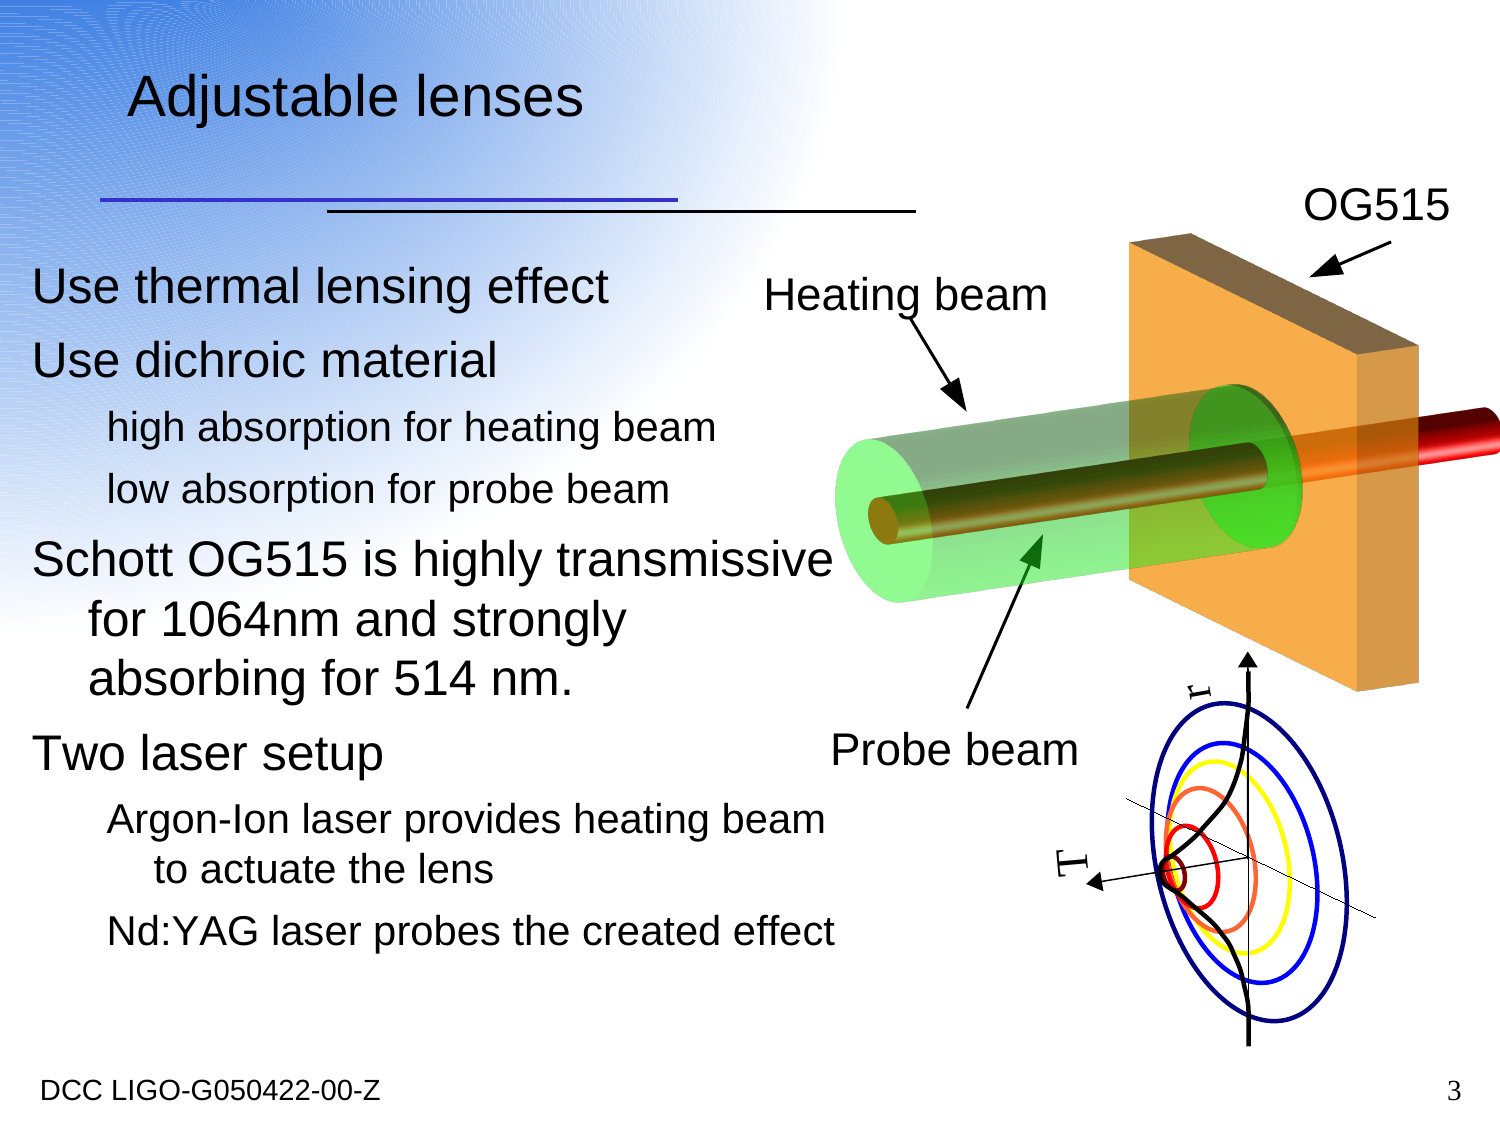

# Adjustable lenses
OG515
Use thermal lensing effect
Use dichroic material
high absorption for heating beam
low absorption for probe beam
Schott OG515 is highly transmissive for 1064nm and strongly absorbing for 514 nm.
Two laser setup
Argon-Ion laser provides heating beam to actuate the lens
Nd:YAG laser probes the created effect
Heating beam
Probe beam
r
T
DCC LIGO-G050422-00-Z
3